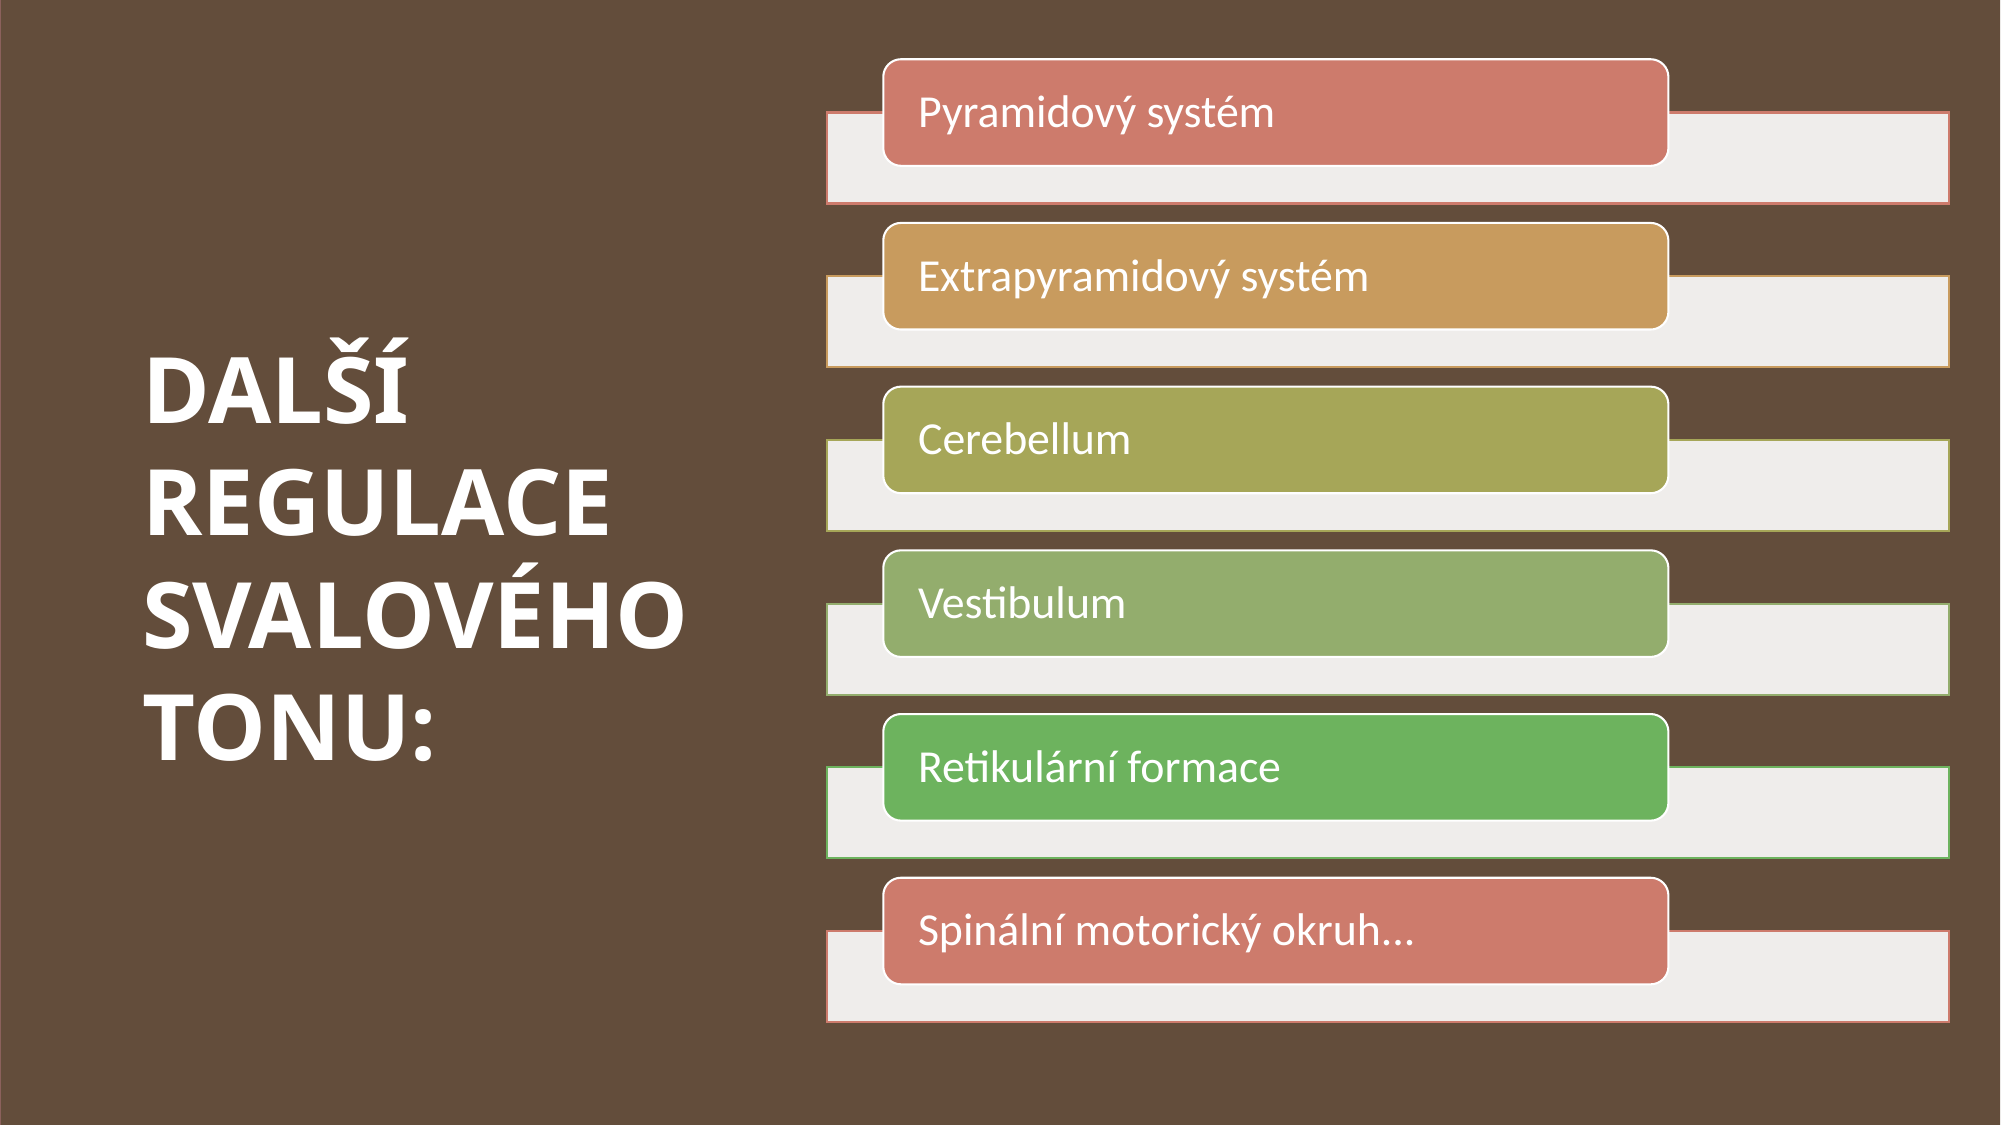

Pyramidový systém
Extrapyramidový systém
Cerebellum
Vestibulum
Retikulární formace
Spinální motorický okruh...
# DALŠÍ REGULACE SVALOVÉHO TONU: